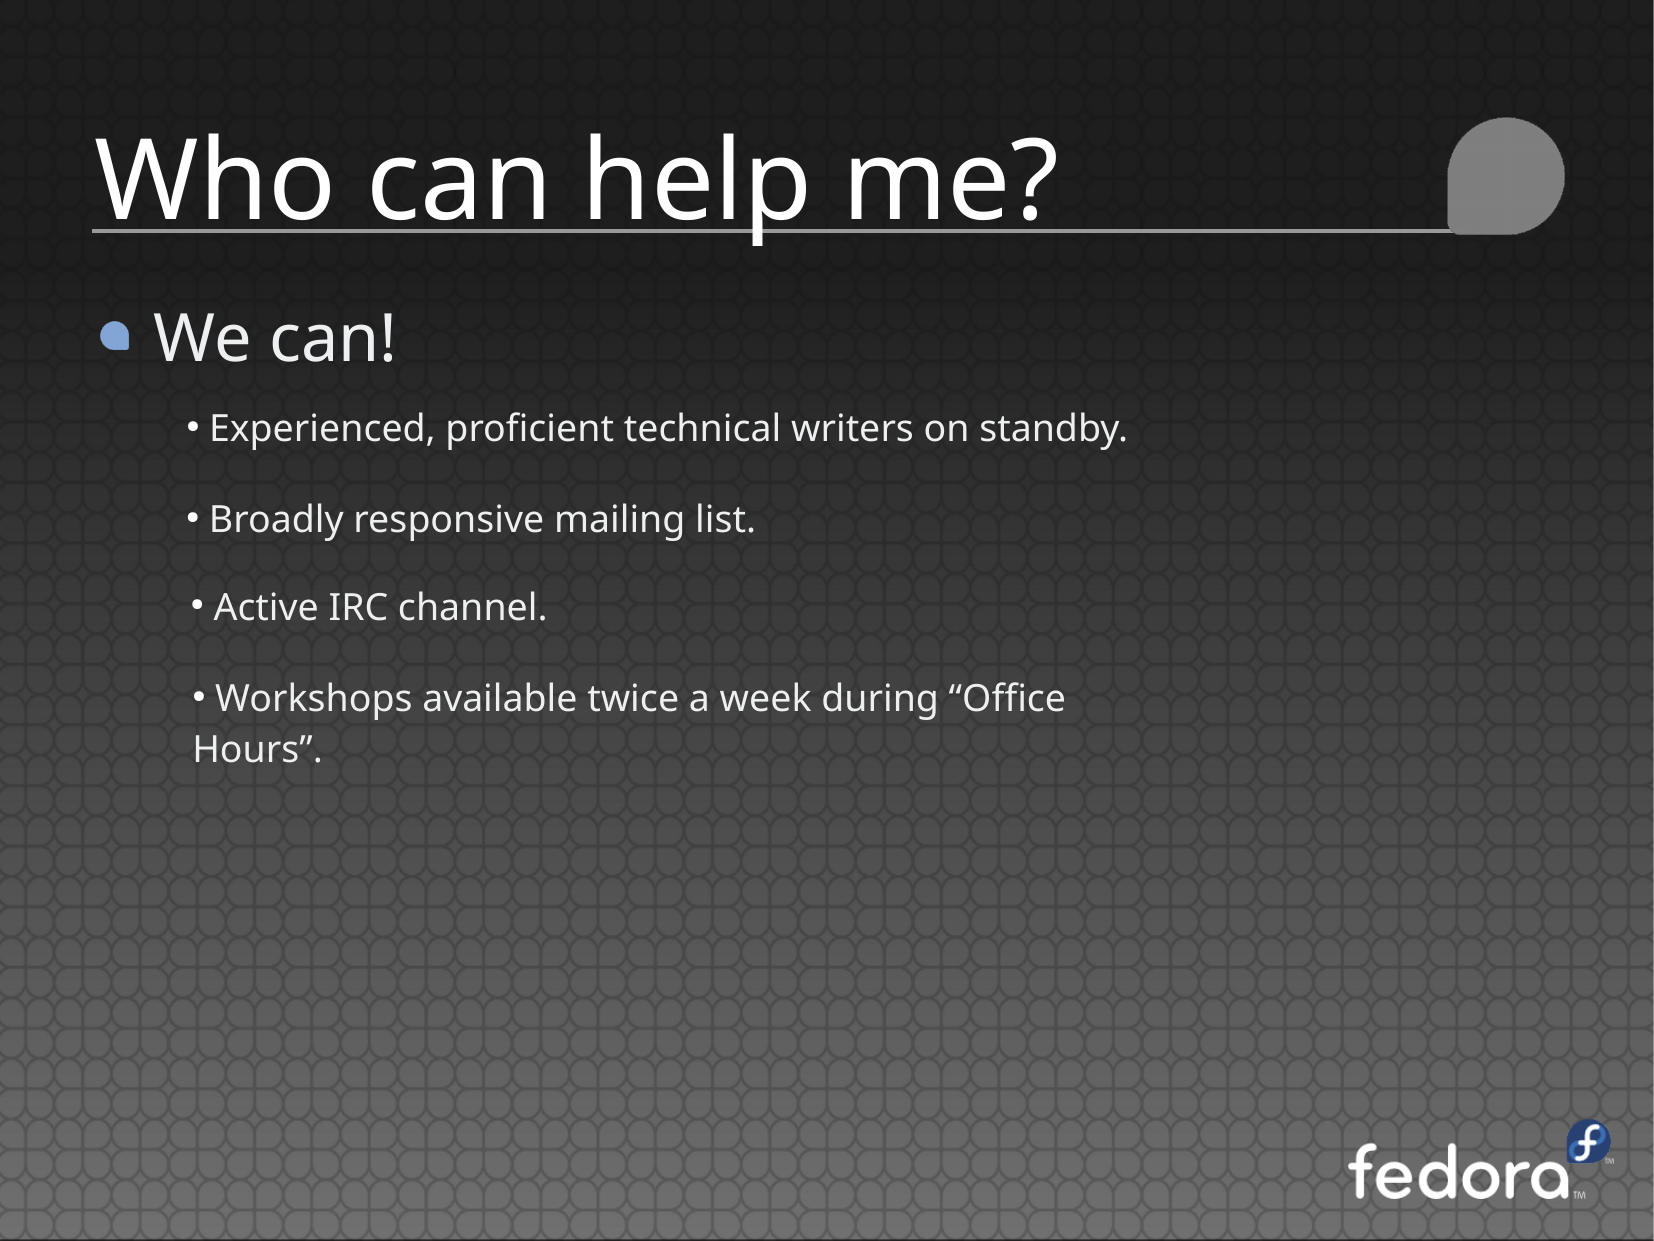

Who can help me?
# We can!
 Experienced, proficient technical writers on standby.
 Broadly responsive mailing list.
 Active IRC channel.
 Workshops available twice a week during “Office Hours”.